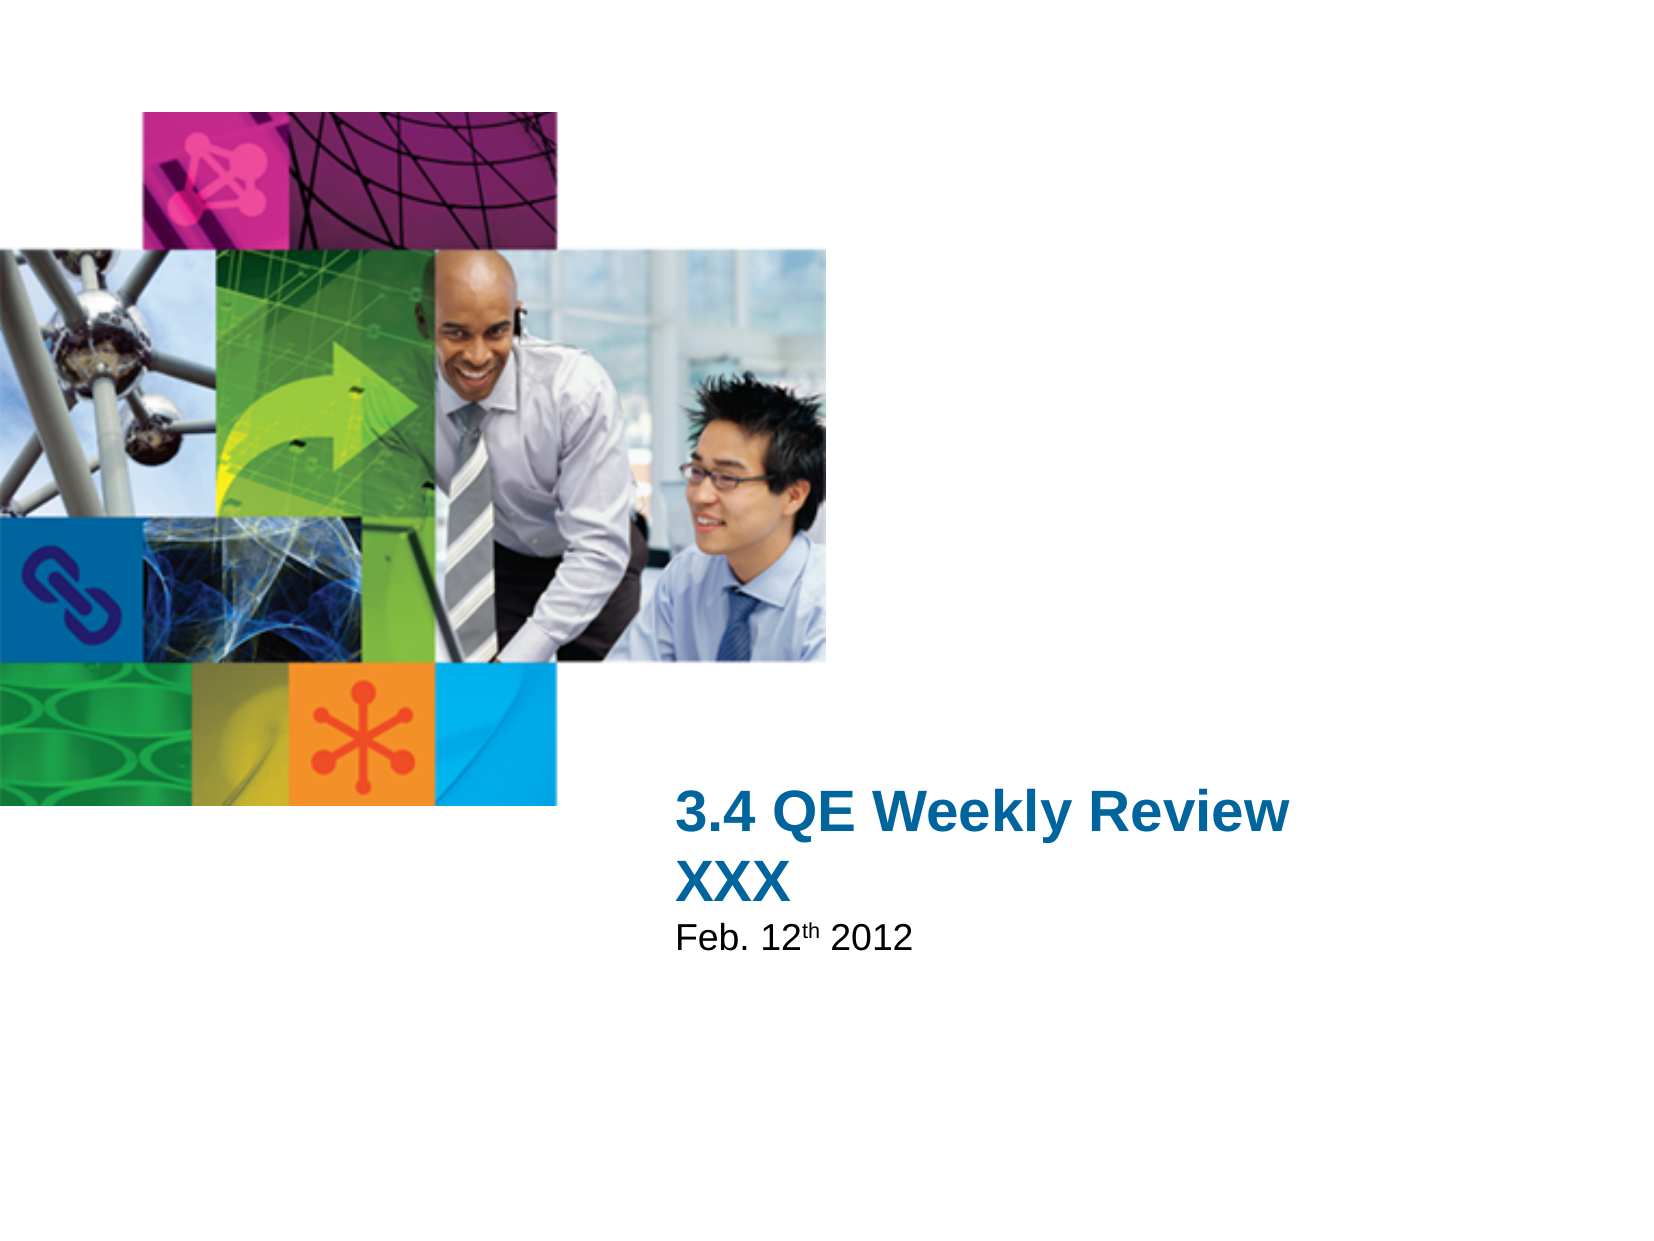

# 3.4 QE Weekly Review XXX Feb. 12th 2012